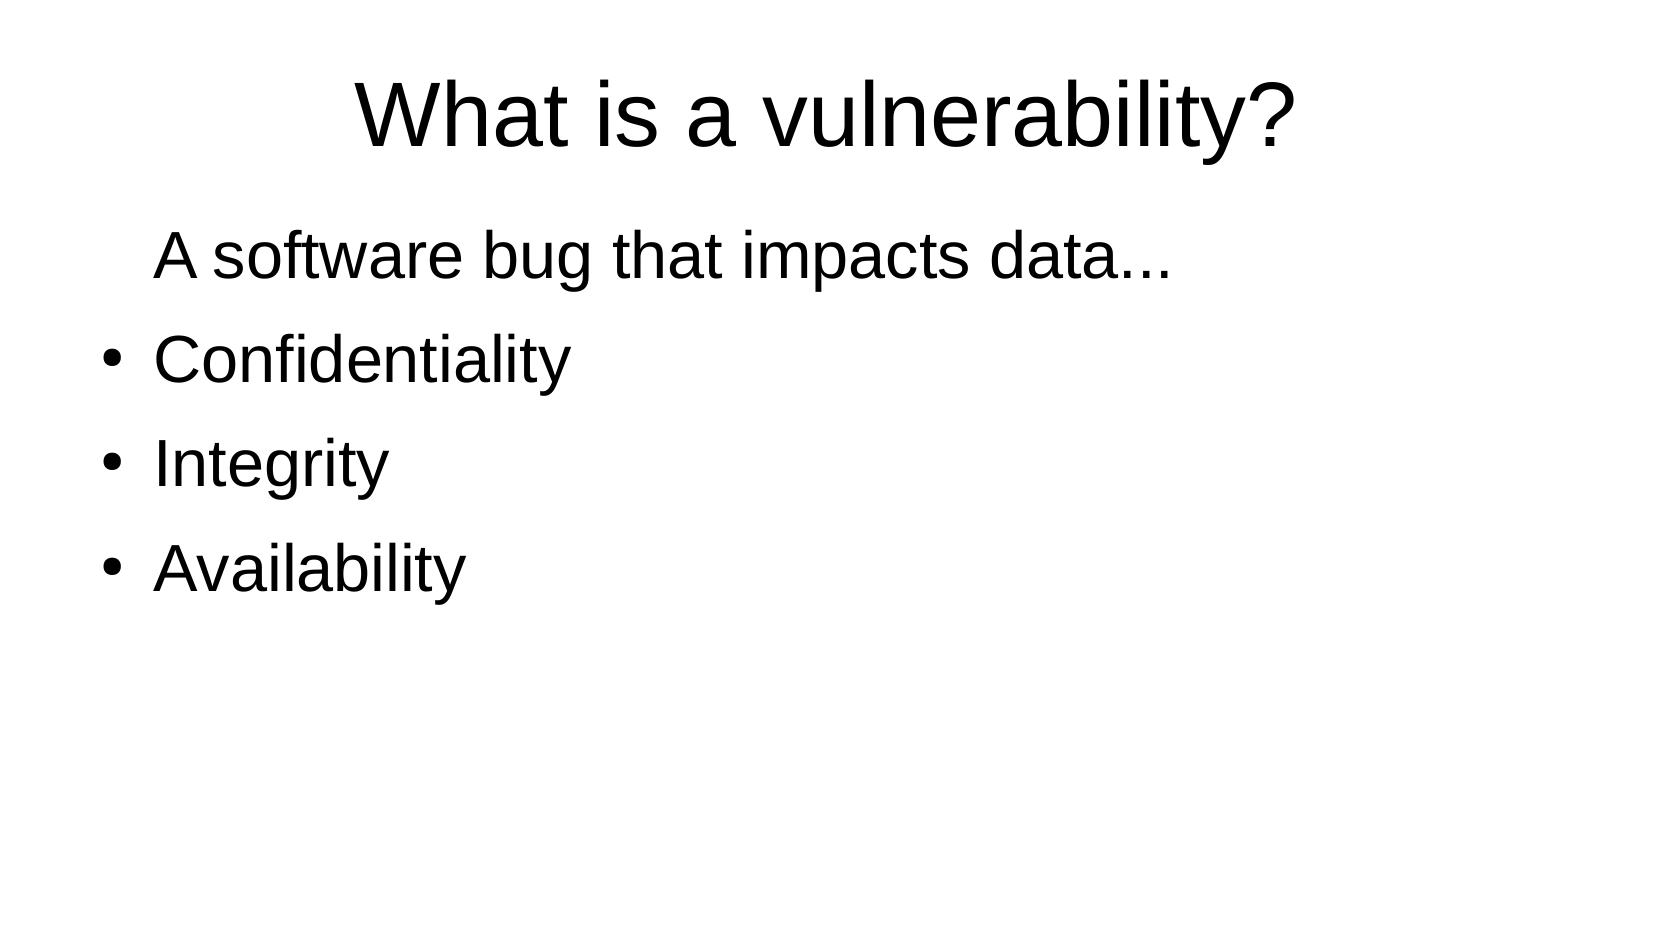

# What is a vulnerability?
A software bug that impacts data...
Confidentiality
Integrity
Availability